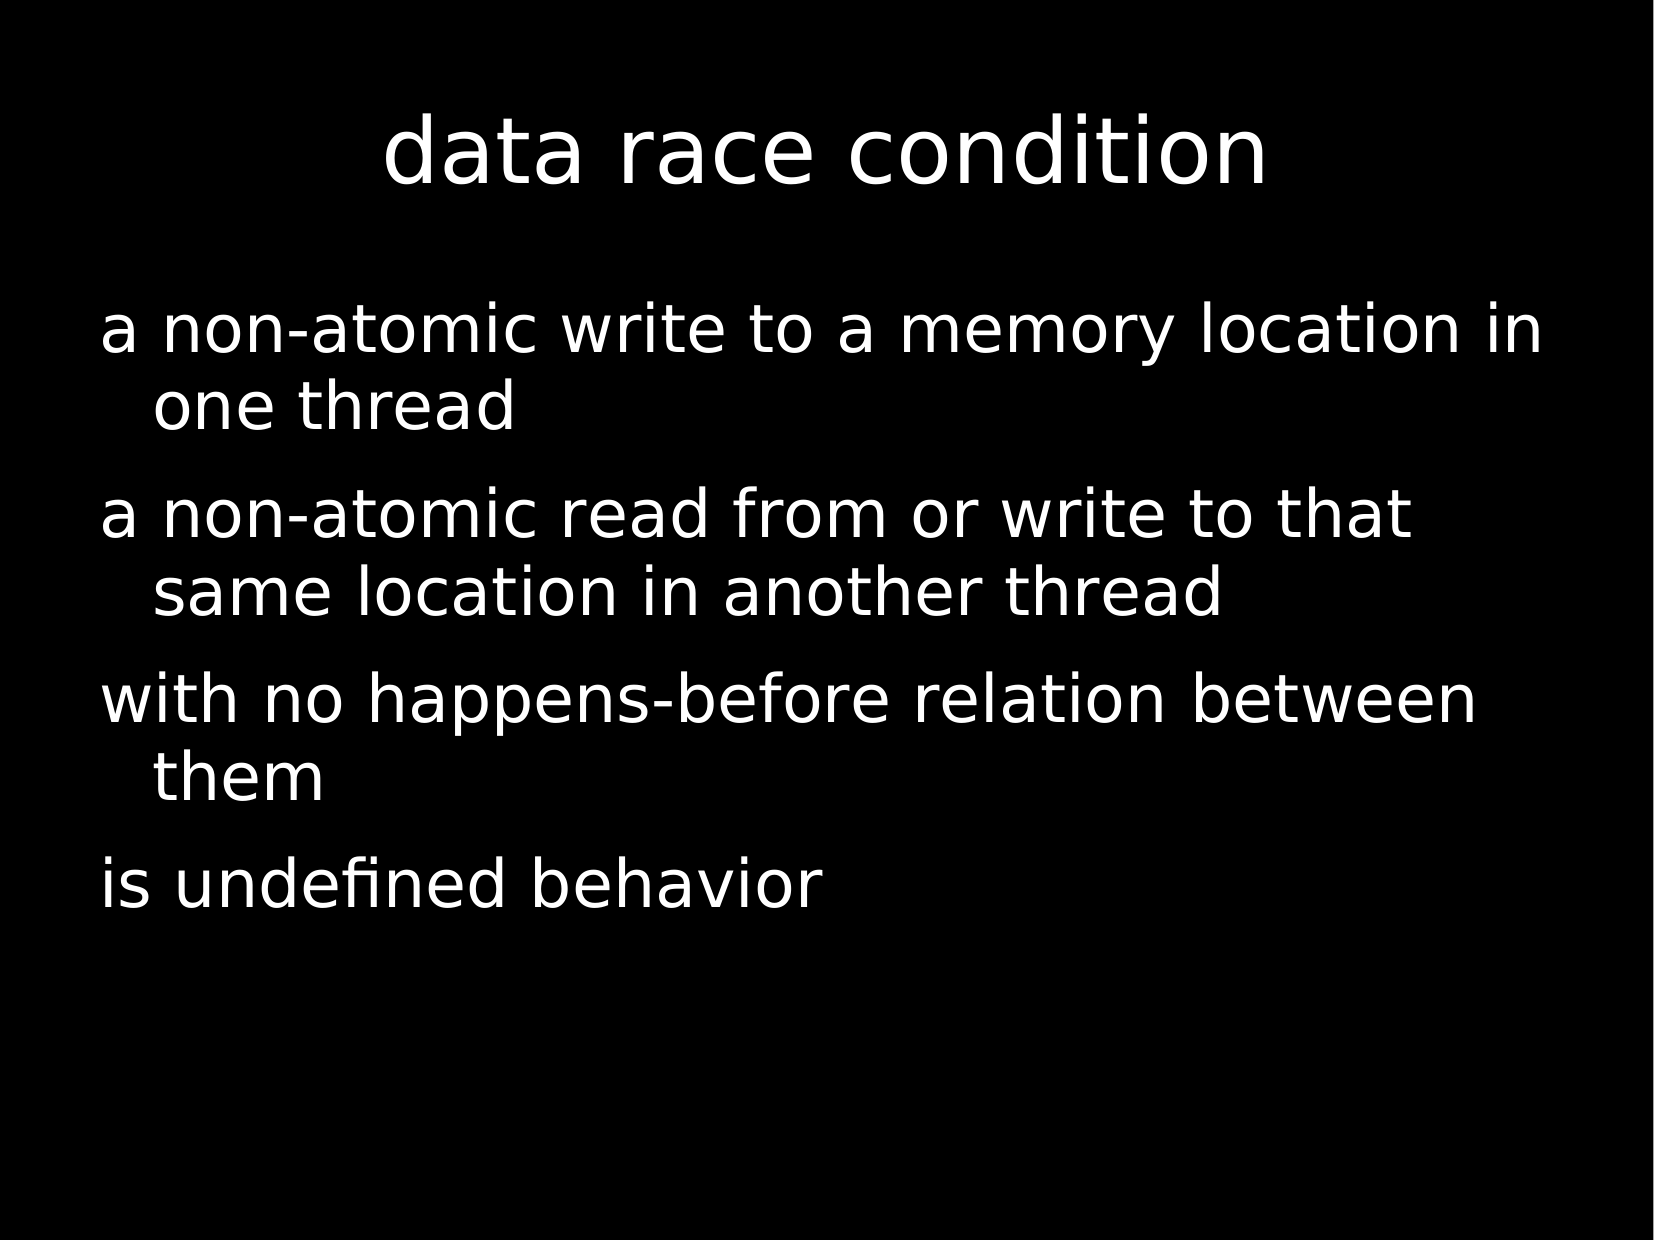

# data race condition
a non-atomic write to a memory location in one thread
a non-atomic read from or write to that same location in another thread
with no happens-before relation between them
is undefined behavior